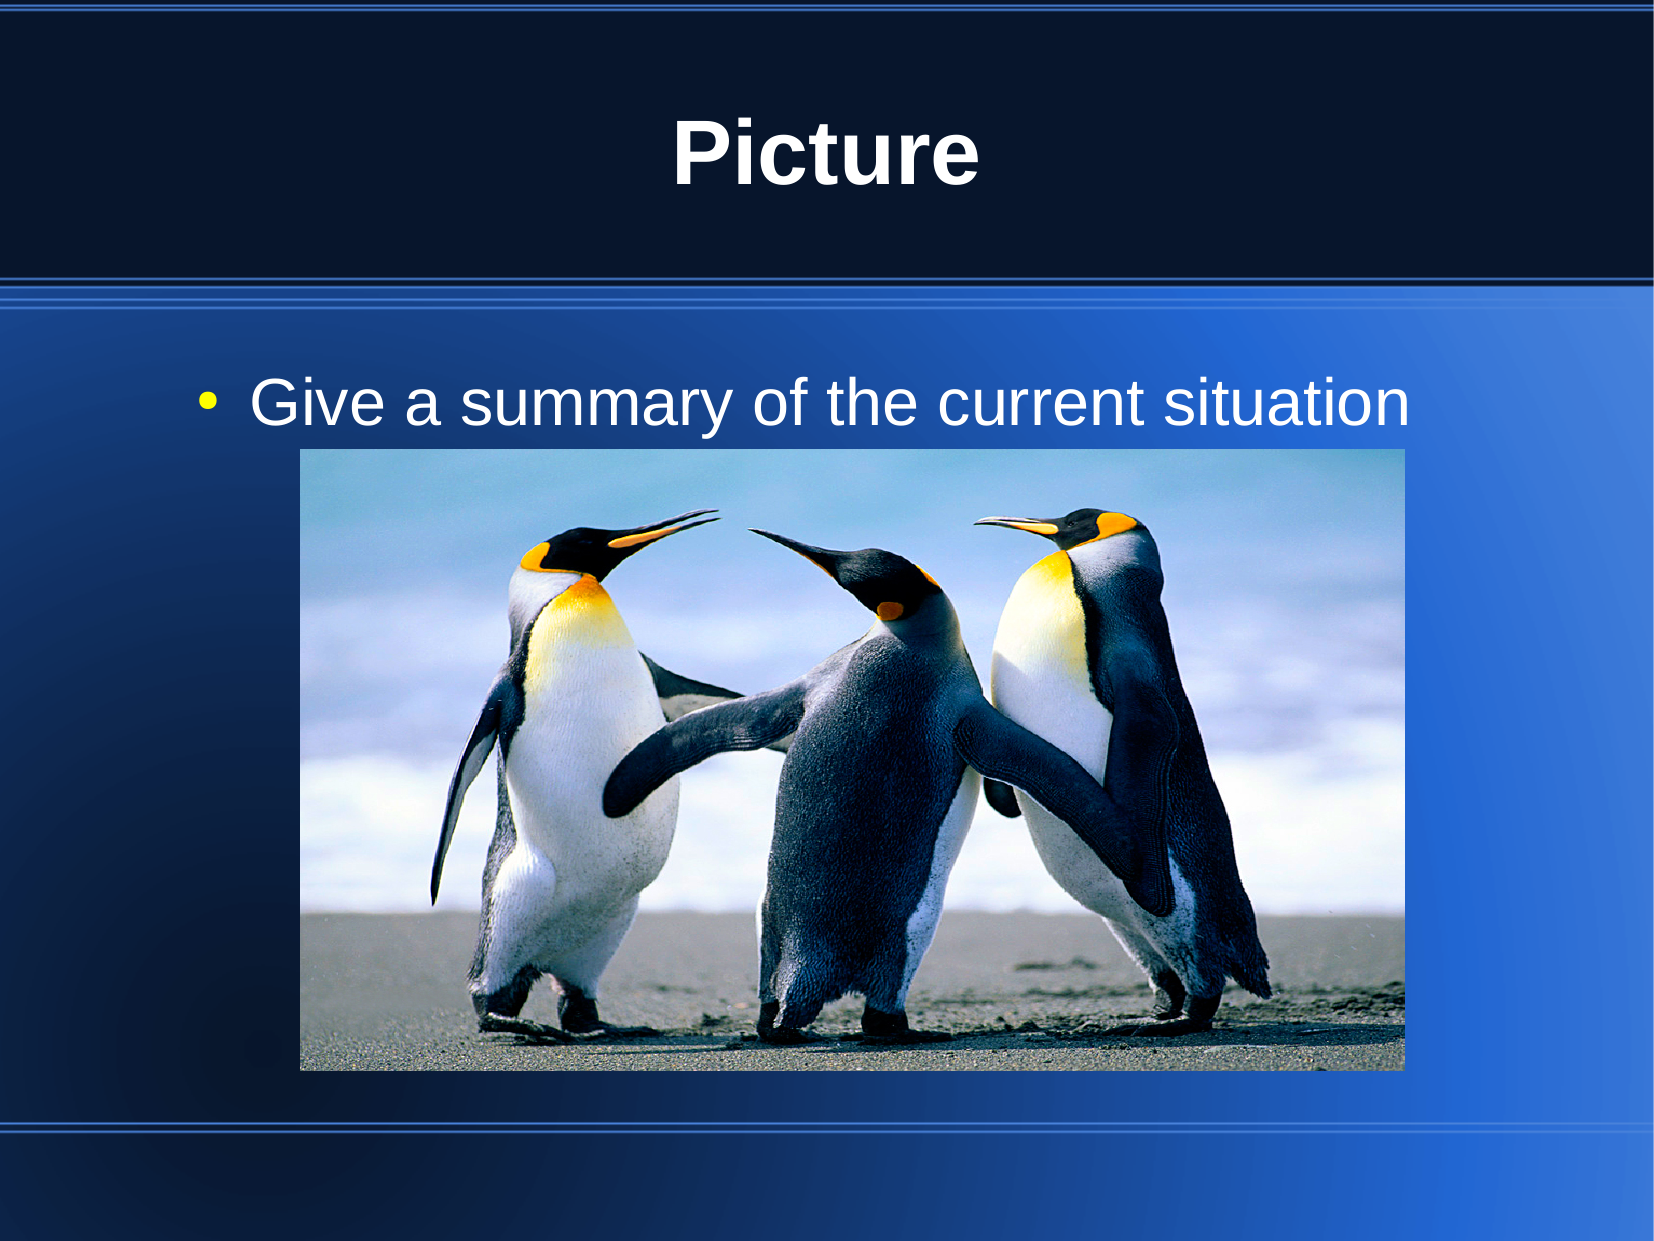

# Picture
Give a summary of the current situation